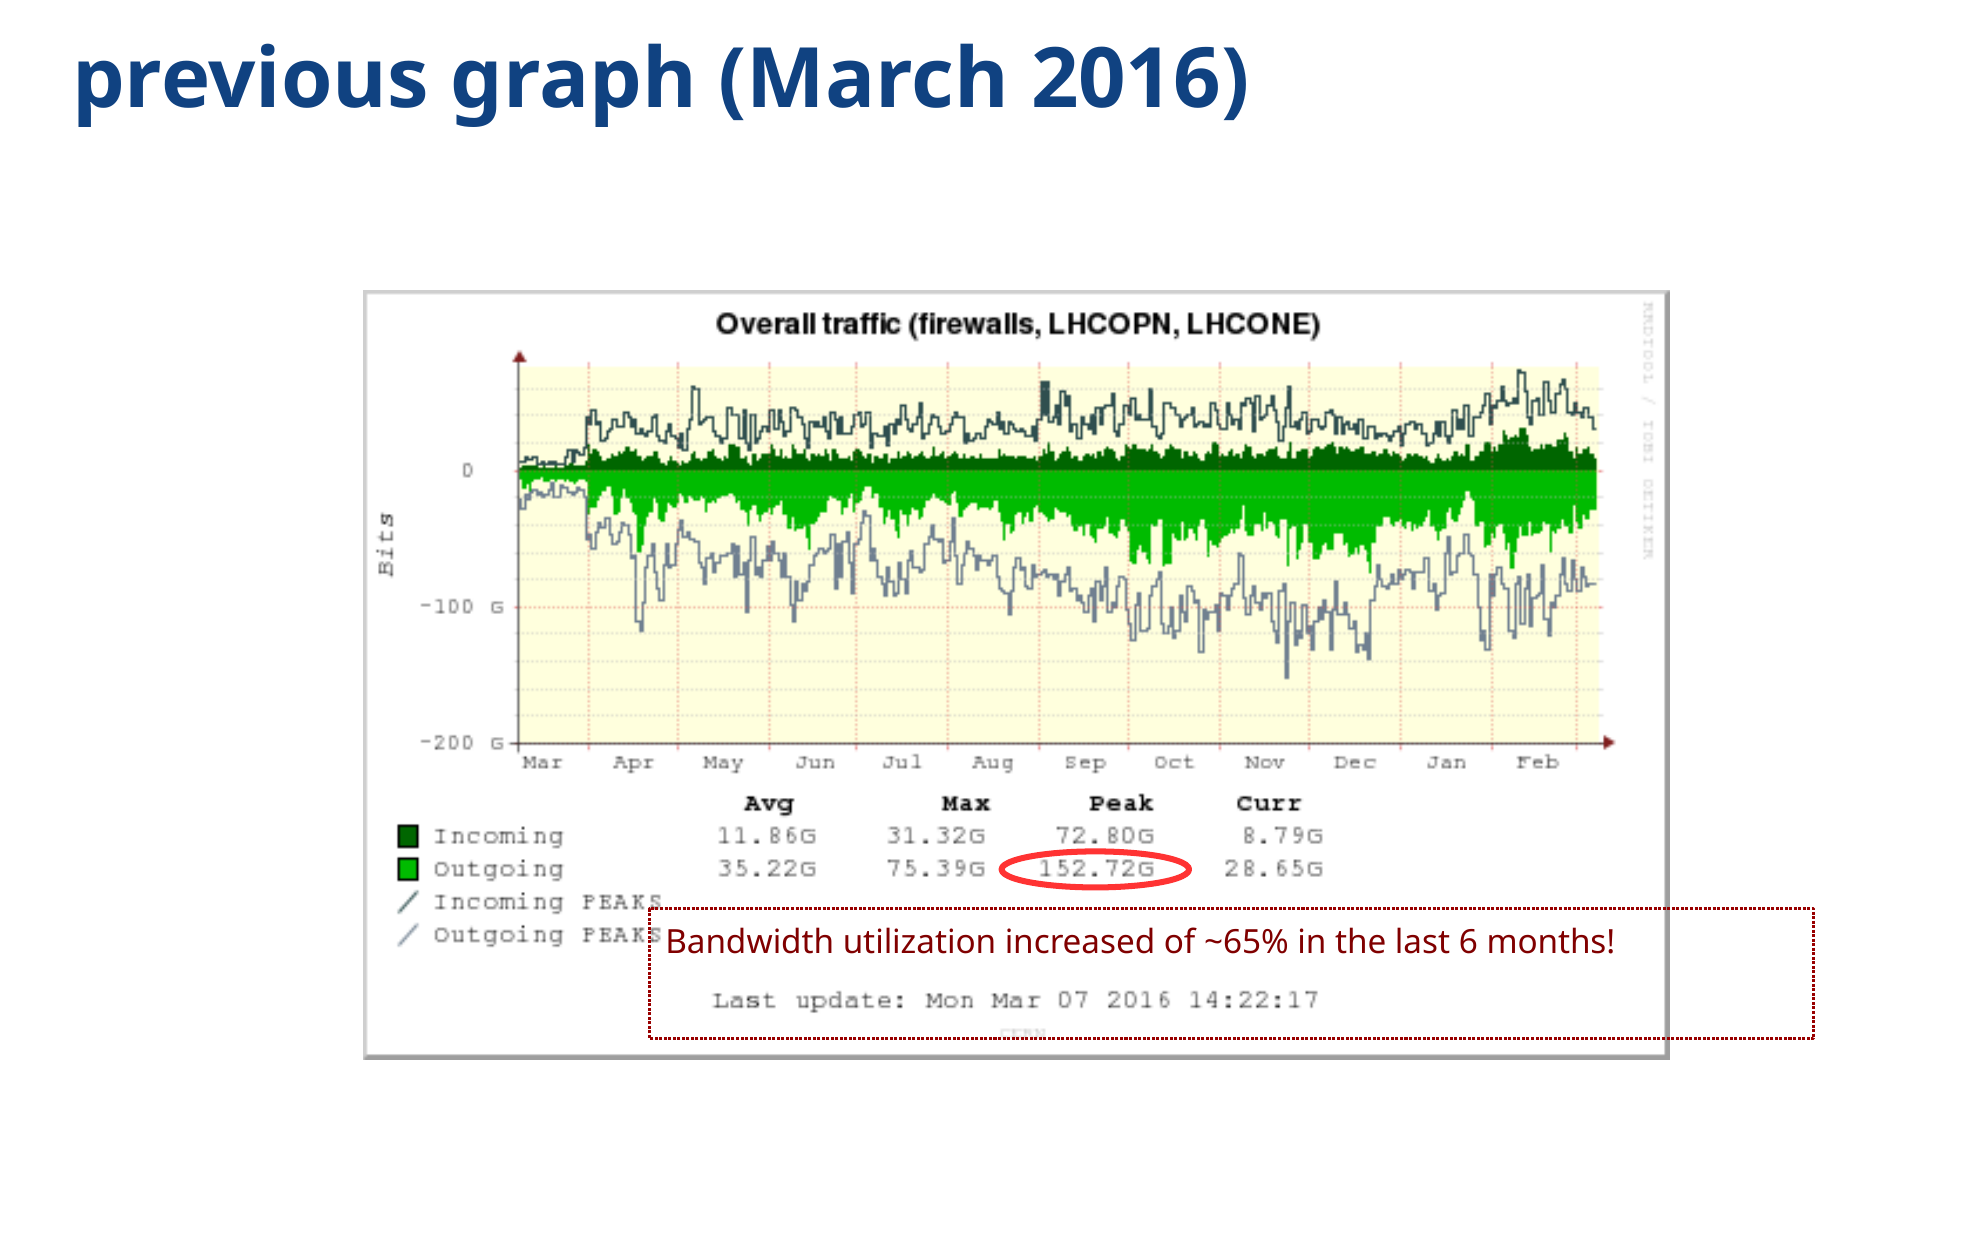

# previous graph (March 2016)
Bandwidth utilization increased of ~65% in the last 6 months!